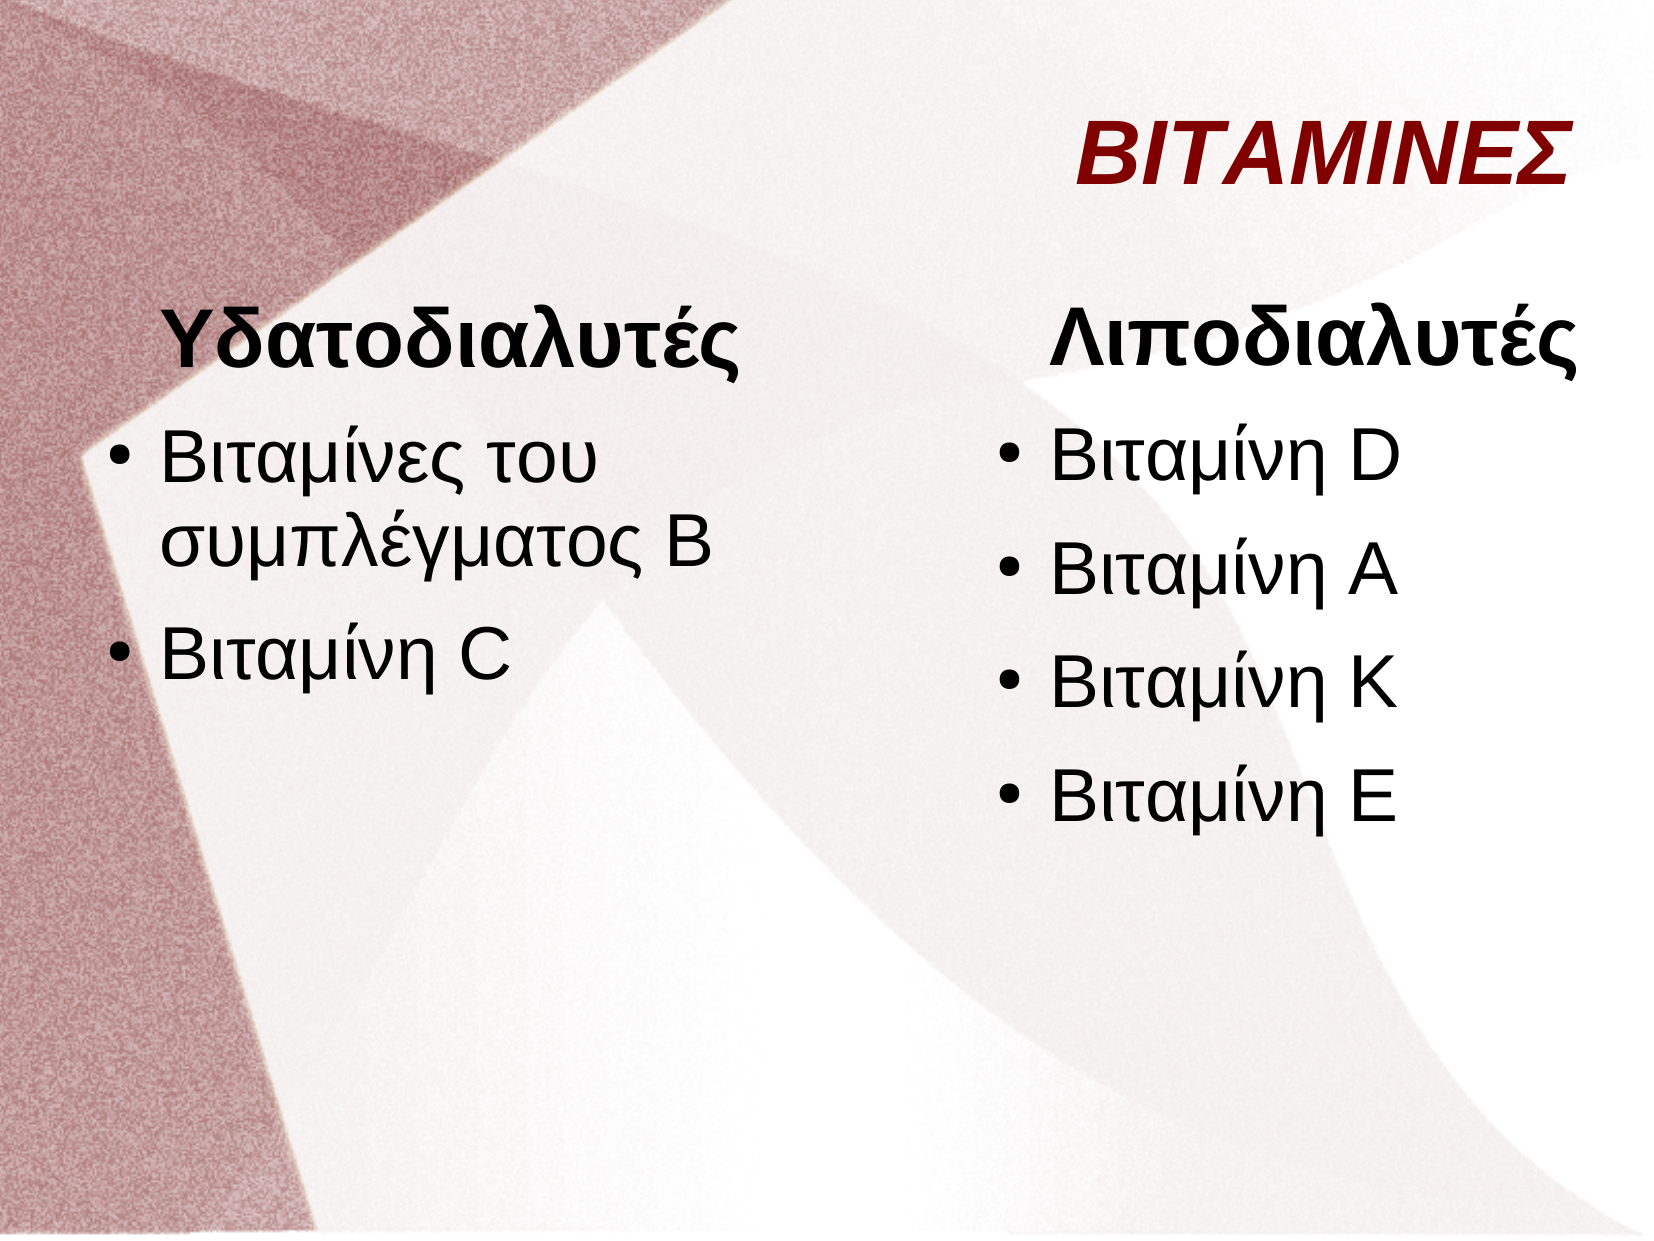

# ΒΙΤΑΜΙΝΕΣ
Λιποδιαλυτές
Βιταμίνη D
Βιταμίνη Α
Βιταμίνη Κ
Βιταμίνη Ε
Υδατοδιαλυτές
Βιταμίνες του συμπλέγματος Β
Βιταμίνη C